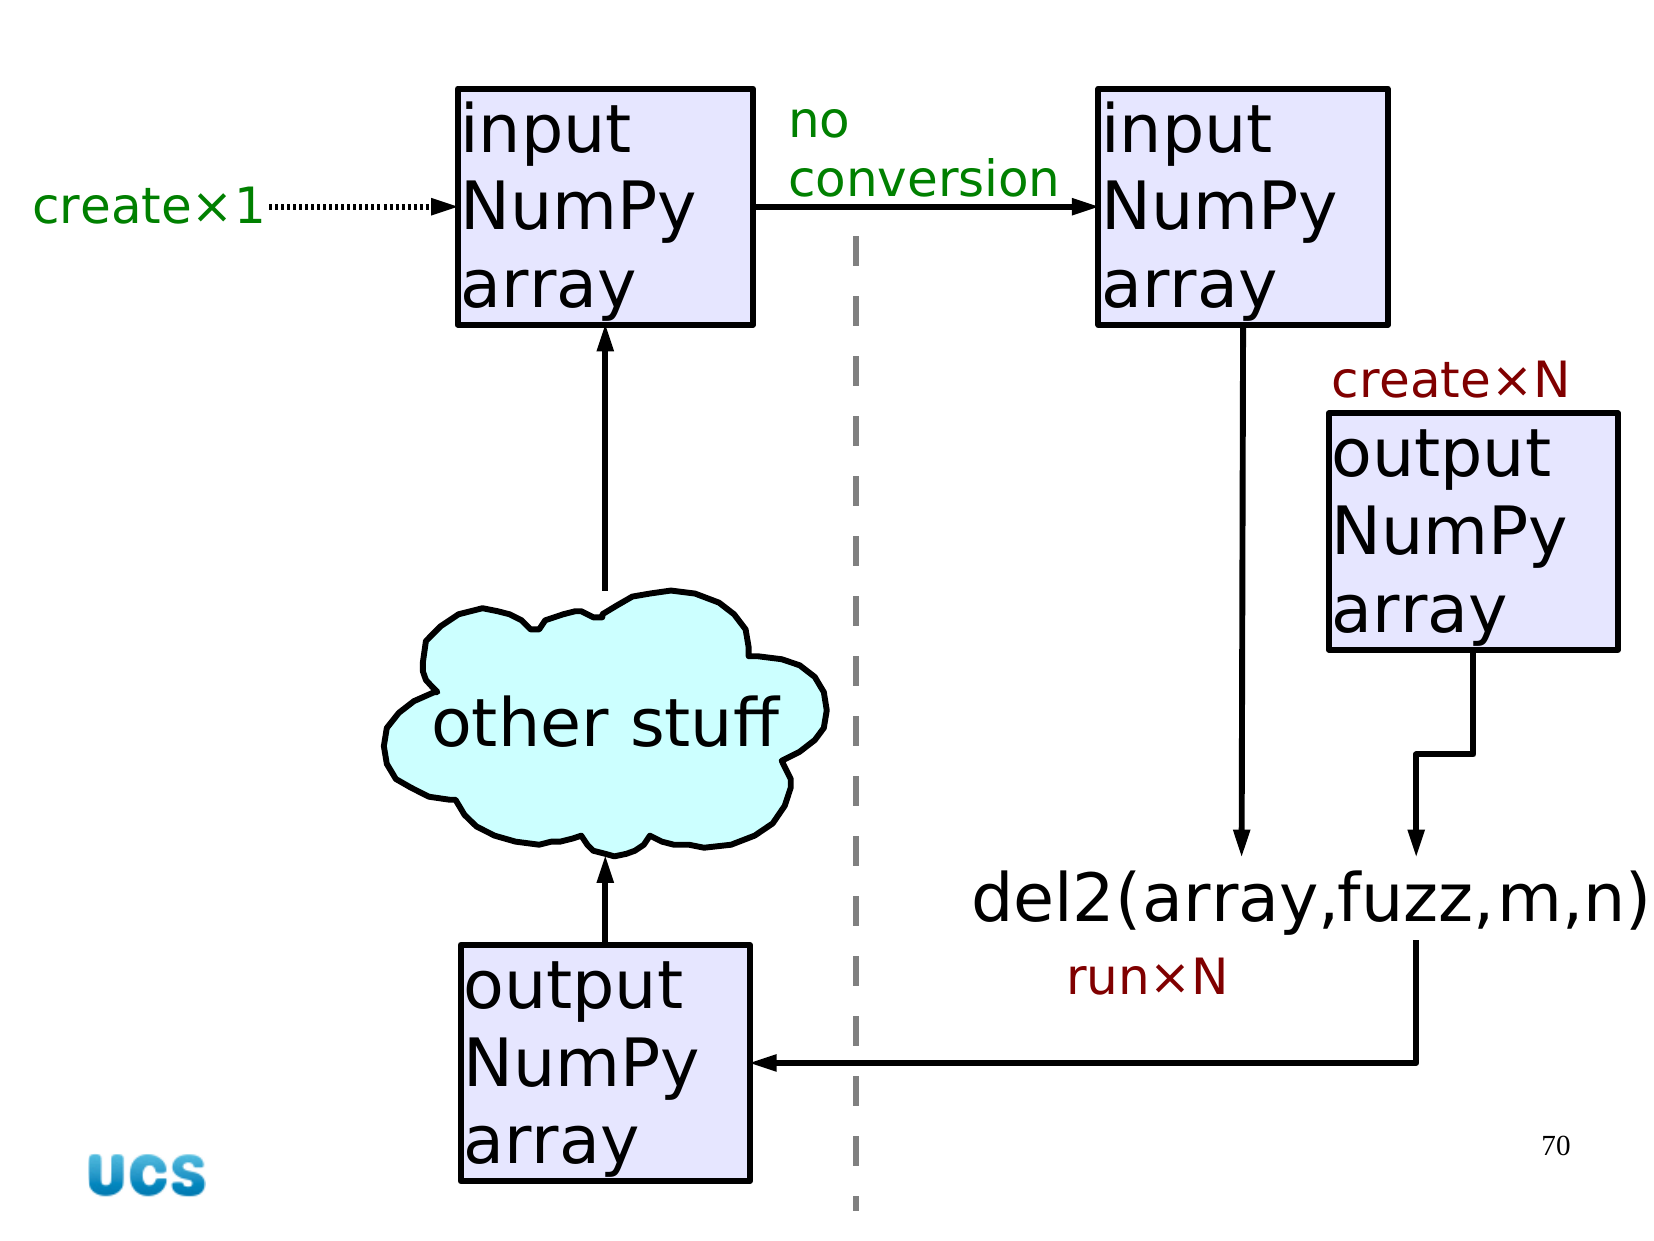

input
NumPy
array
no
conversion
input
NumPy
array
create×1
create×N
output
NumPy
array
other stuff
del2(
array,
fuzz,
m,n)
output
NumPy
array
run×N
70